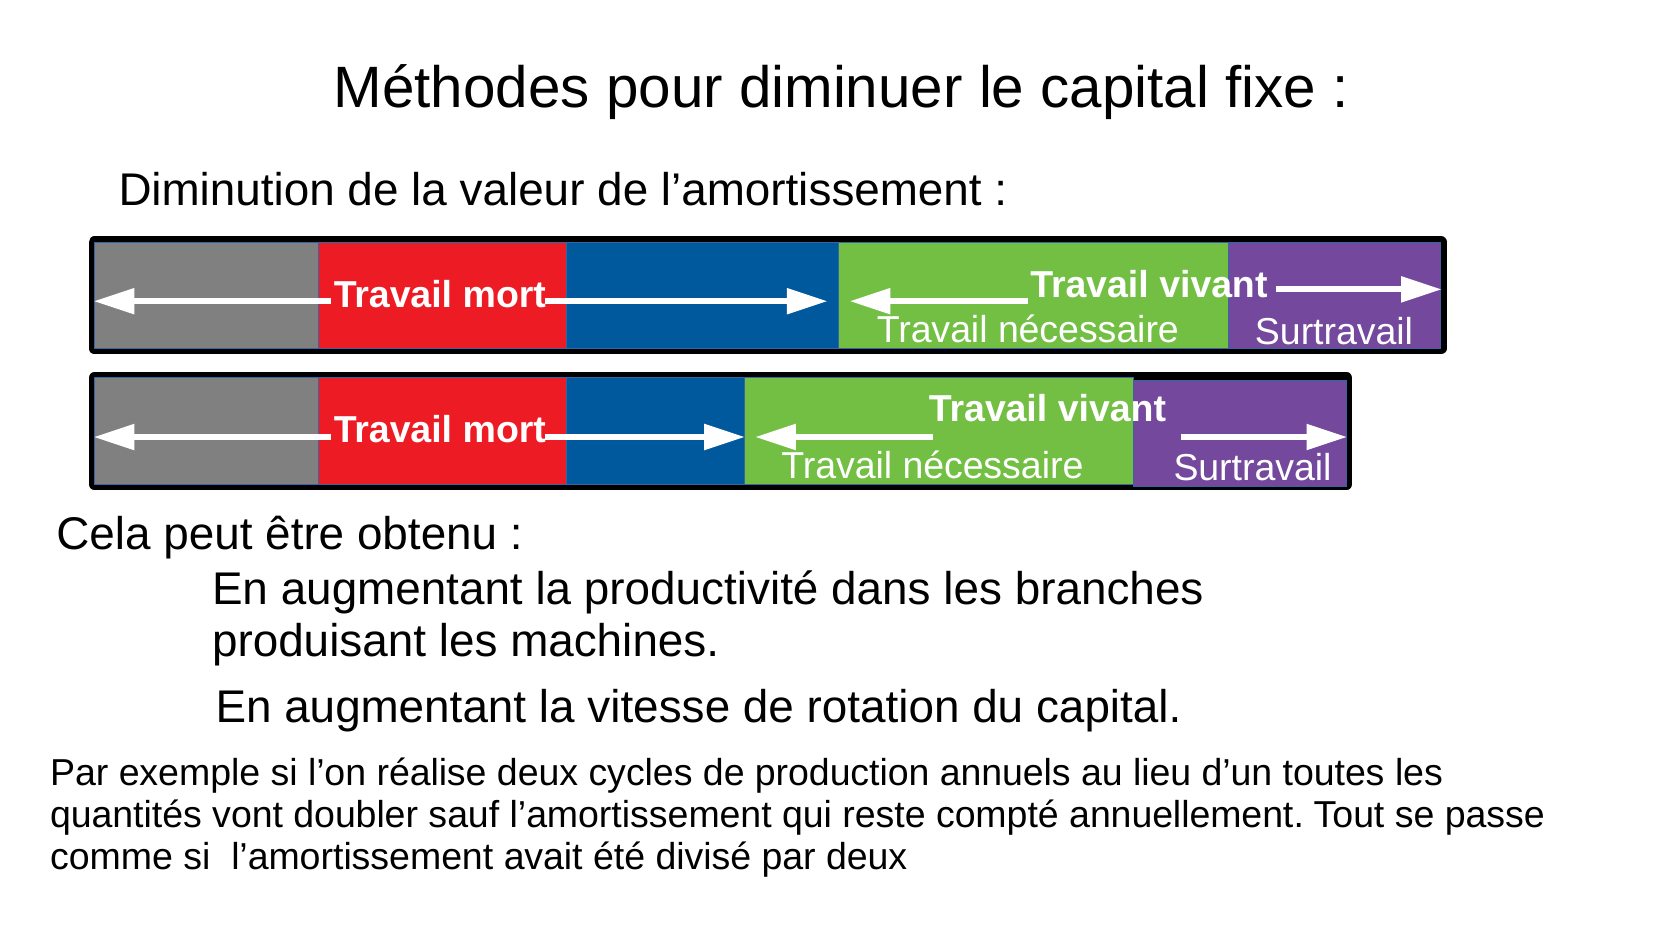

Méthodes pour diminuer le capital fixe :
Diminution de la valeur de l’amortissement :
Travail vivant
Travail mort
Travail nécessaire
Surtravail
Travail vivant
Travail mort
Travail nécessaire
Surtravail
Cela peut être obtenu :
En augmentant la productivité dans les branches produisant les machines.
En augmentant la vitesse de rotation du capital.
Par exemple si l’on réalise deux cycles de production annuels au lieu d’un toutes les quantités vont doubler sauf l’amortissement qui reste compté annuellement. Tout se passe comme si l’amortissement avait été divisé par deux